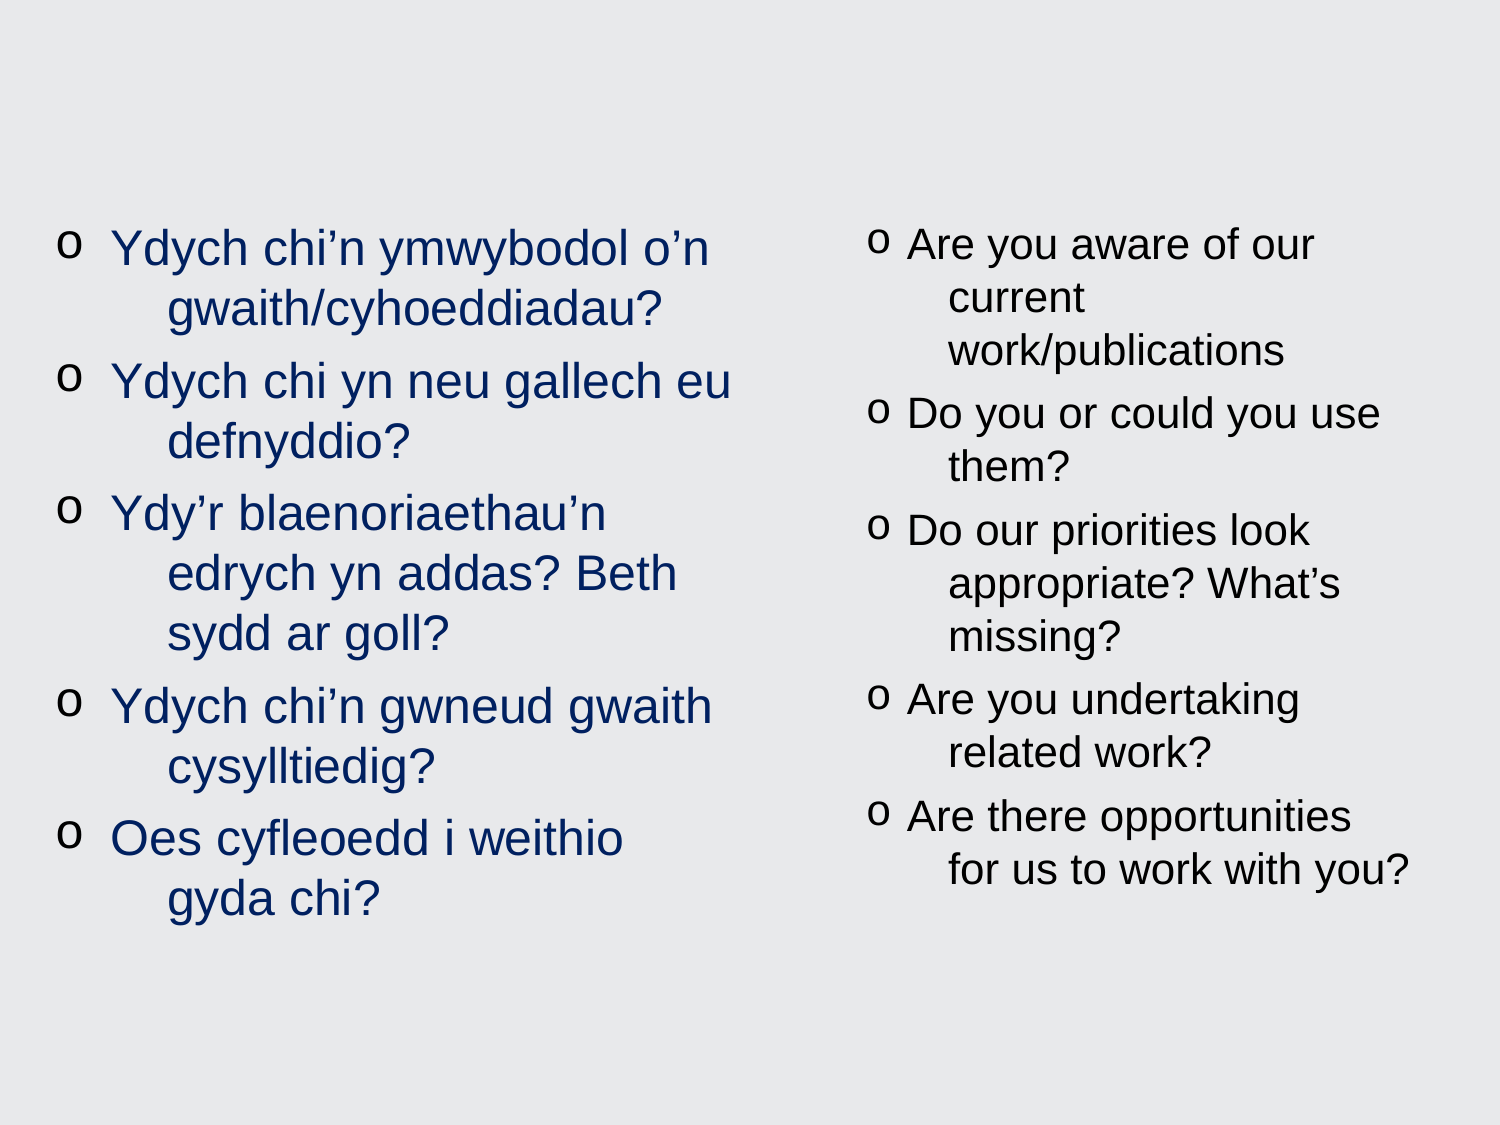

Ydych chi’n ymwybodol o’n gwaith/cyhoeddiadau?
Ydych chi yn neu gallech eu defnyddio?
Ydy’r blaenoriaethau’n edrych yn addas? Beth sydd ar goll?
Ydych chi’n gwneud gwaith cysylltiedig?
Oes cyfleoedd i weithio gyda chi?
# Are you aware of our current work/publications
Do you or could you use them?
Do our priorities look appropriate? What’s missing?
Are you undertaking related work?
Are there opportunities for us to work with you?